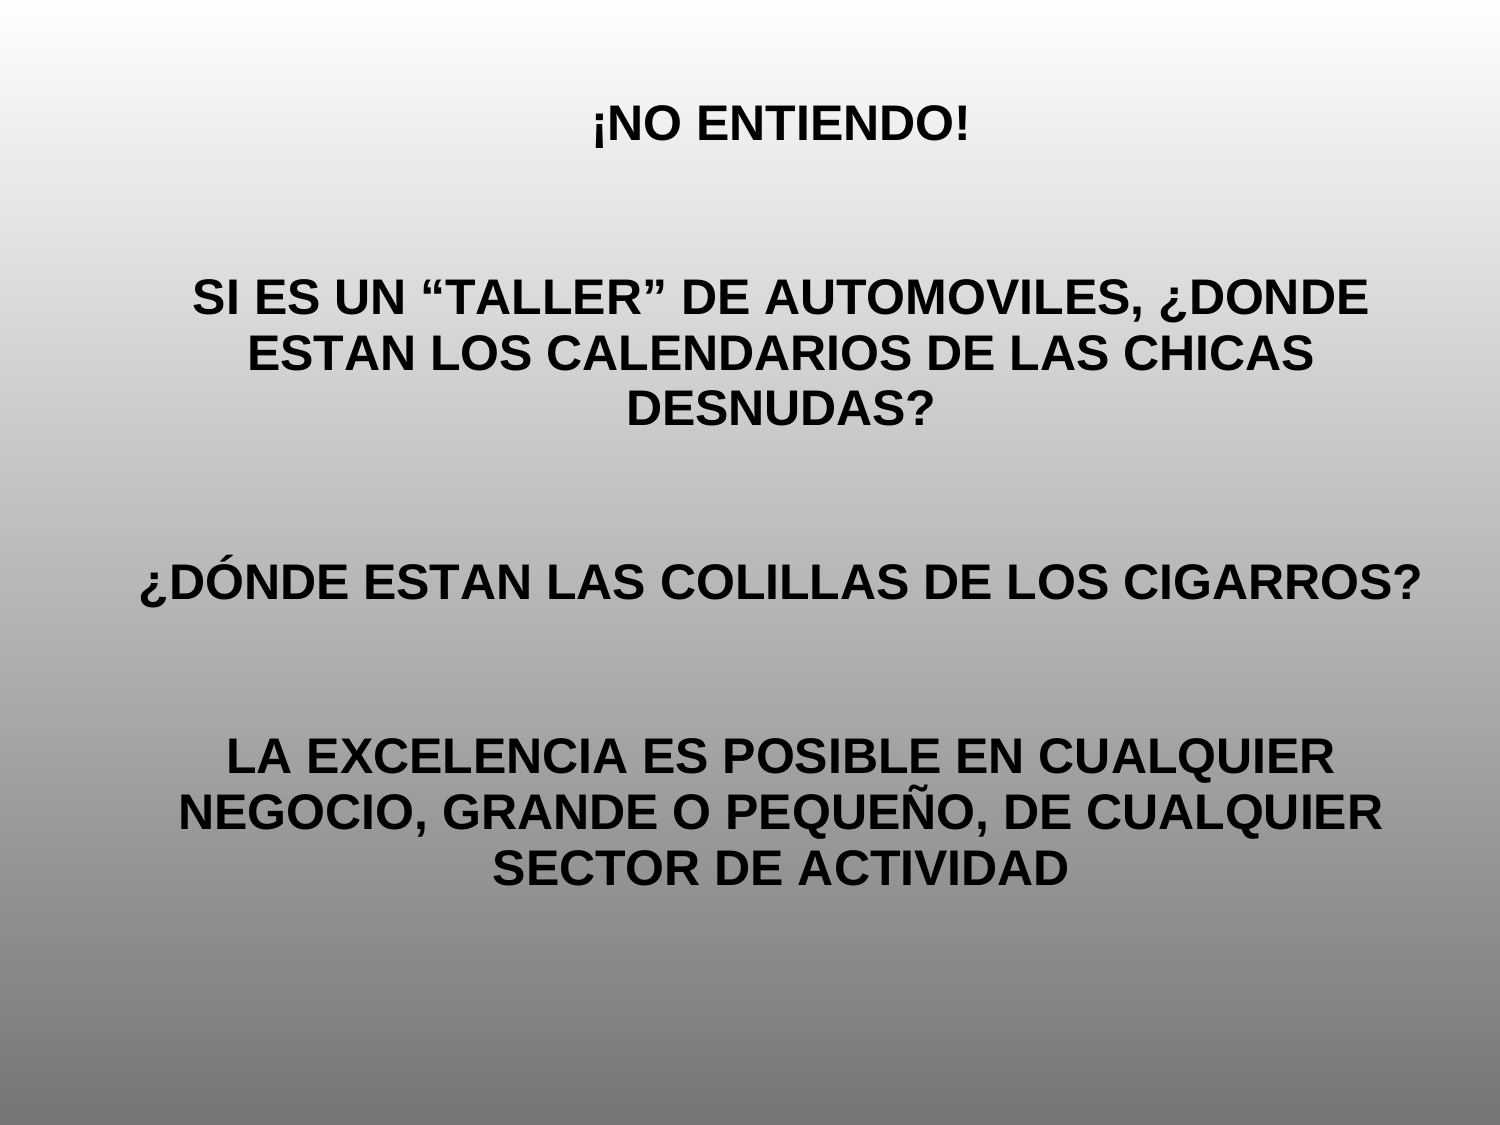

¡NO ENTIENDO!
SI ES UN “TALLER” DE AUTOMOVILES, ¿DONDE ESTAN LOS CALENDARIOS DE LAS CHICAS DESNUDAS?
¿DÓNDE ESTAN LAS COLILLAS DE LOS CIGARROS?
LA EXCELENCIA ES POSIBLE EN CUALQUIER NEGOCIO, GRANDE O PEQUEÑO, DE CUALQUIER SECTOR DE ACTIVIDAD